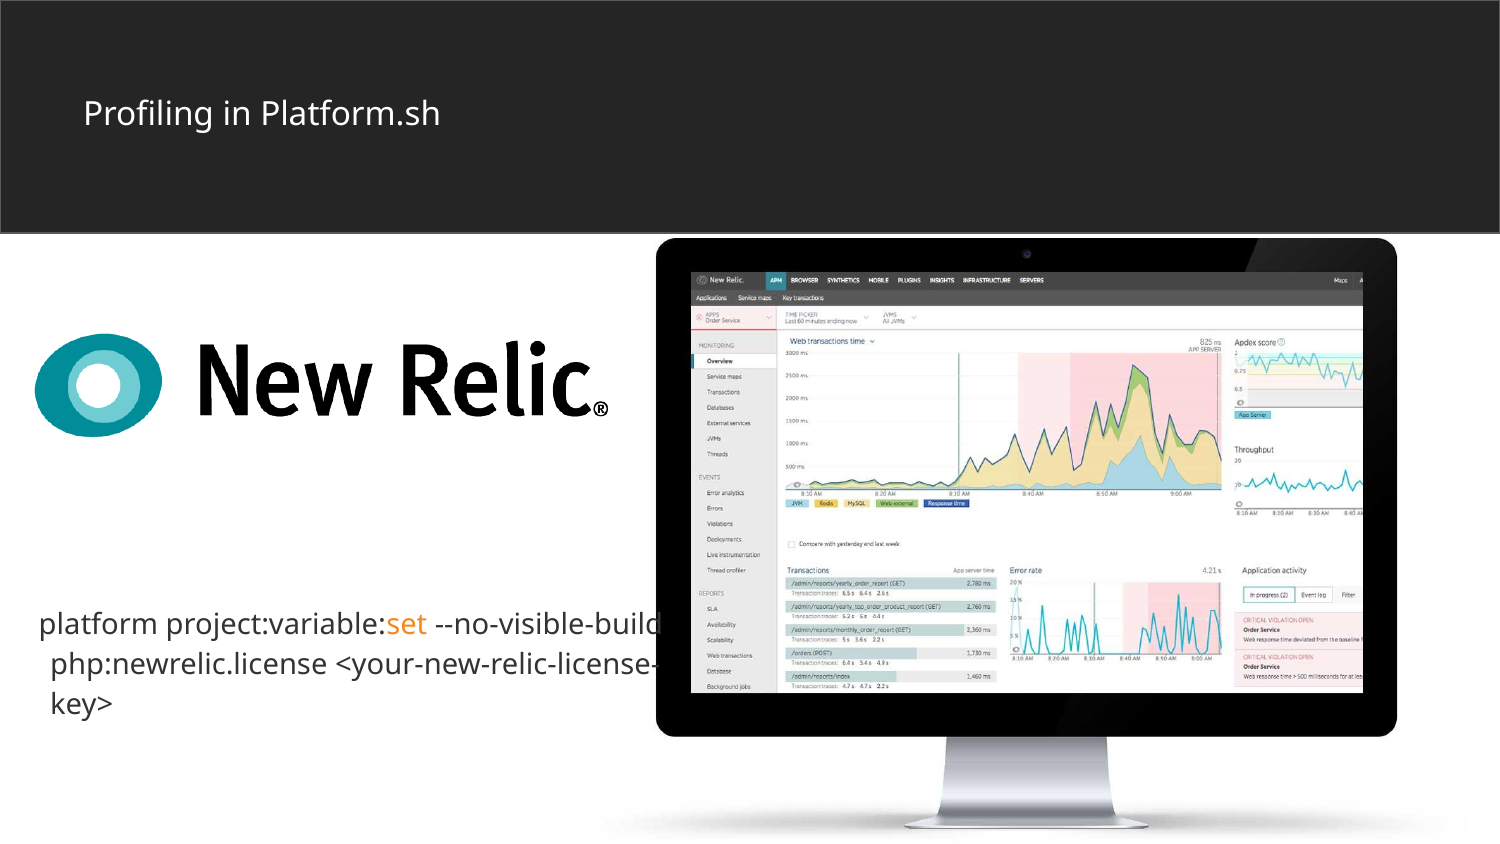

# Profiling in Platform.sh
platform project:variable:set --no-visible-build php:newrelic.license <your-new-relic-license-key>